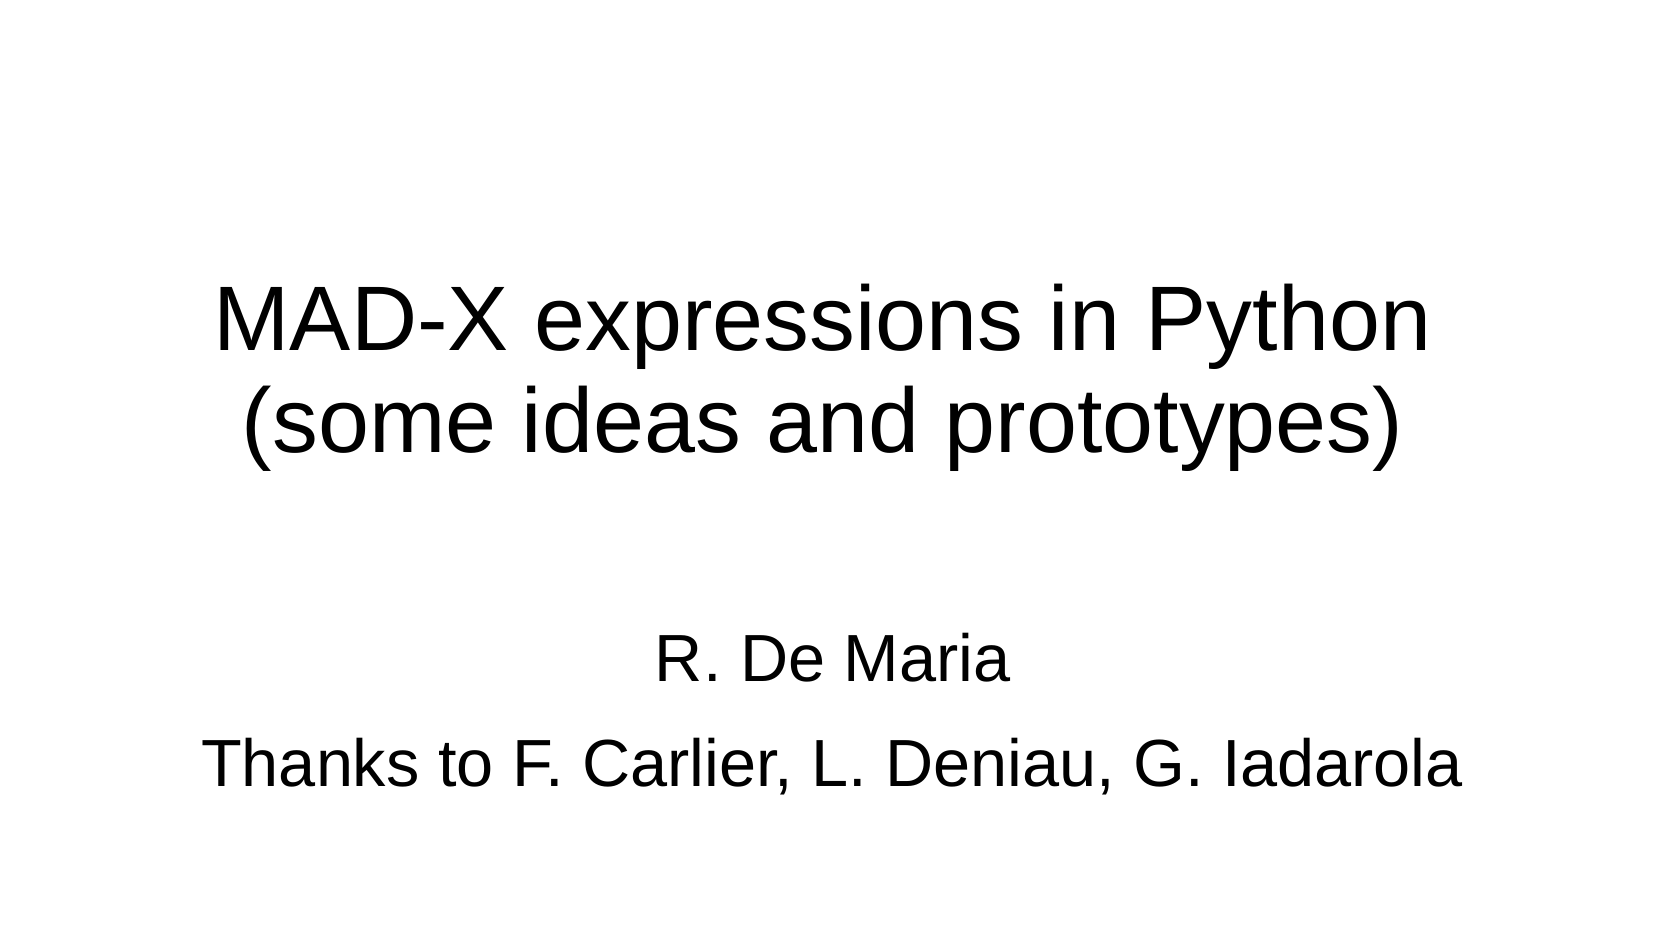

# MAD-X expressions in Python (some ideas and prototypes)
R. De Maria
Thanks to F. Carlier, L. Deniau, G. Iadarola